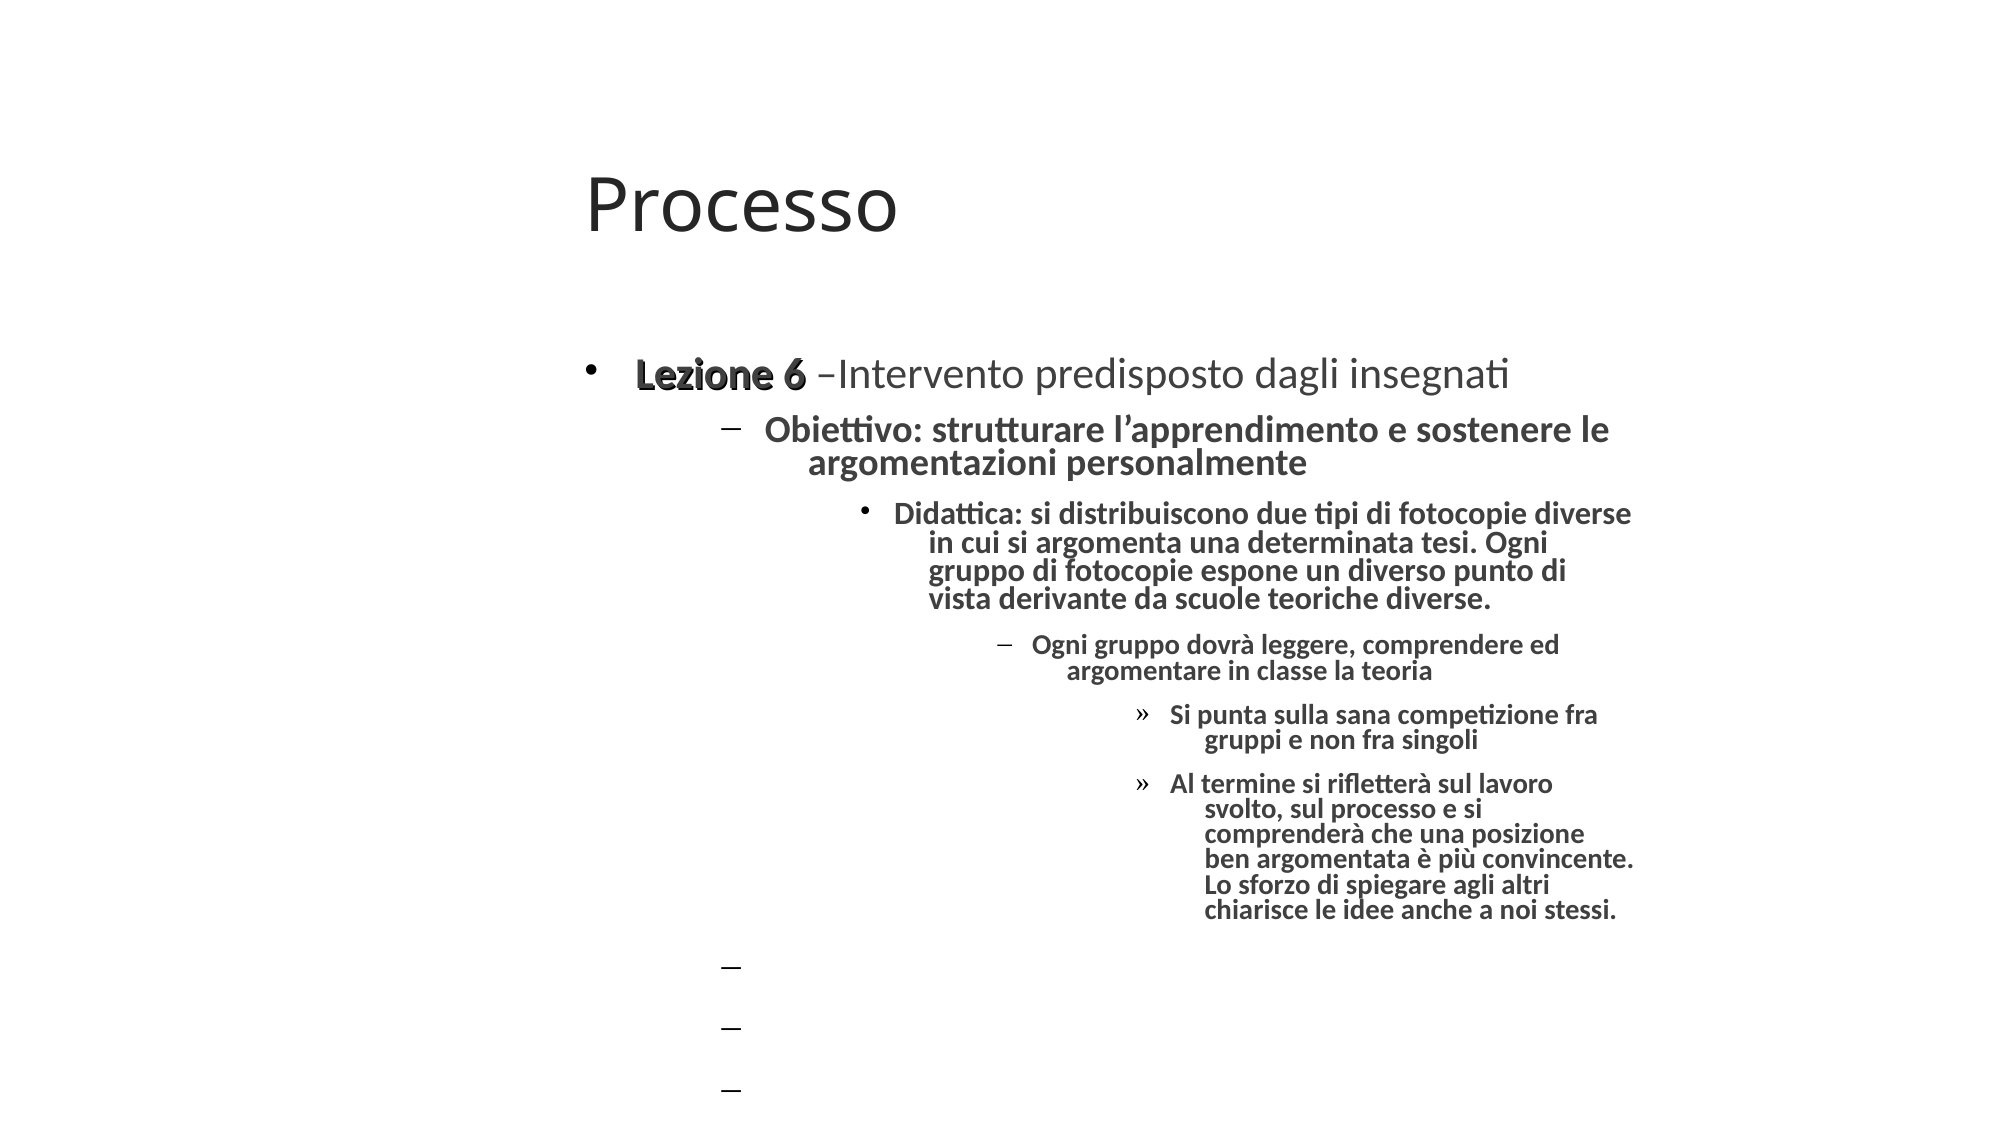

# Processo
Lezione 6 –Intervento predisposto dagli insegnati
Obiettivo: strutturare l’apprendimento e sostenere le argomentazioni personalmente
Didattica: si distribuiscono due tipi di fotocopie diverse in cui si argomenta una determinata tesi. Ogni gruppo di fotocopie espone un diverso punto di vista derivante da scuole teoriche diverse.
Ogni gruppo dovrà leggere, comprendere ed argomentare in classe la teoria
Si punta sulla sana competizione fra gruppi e non fra singoli
Al termine si rifletterà sul lavoro svolto, sul processo e si comprenderà che una posizione ben argomentata è più convincente. Lo sforzo di spiegare agli altri chiarisce le idee anche a noi stessi.